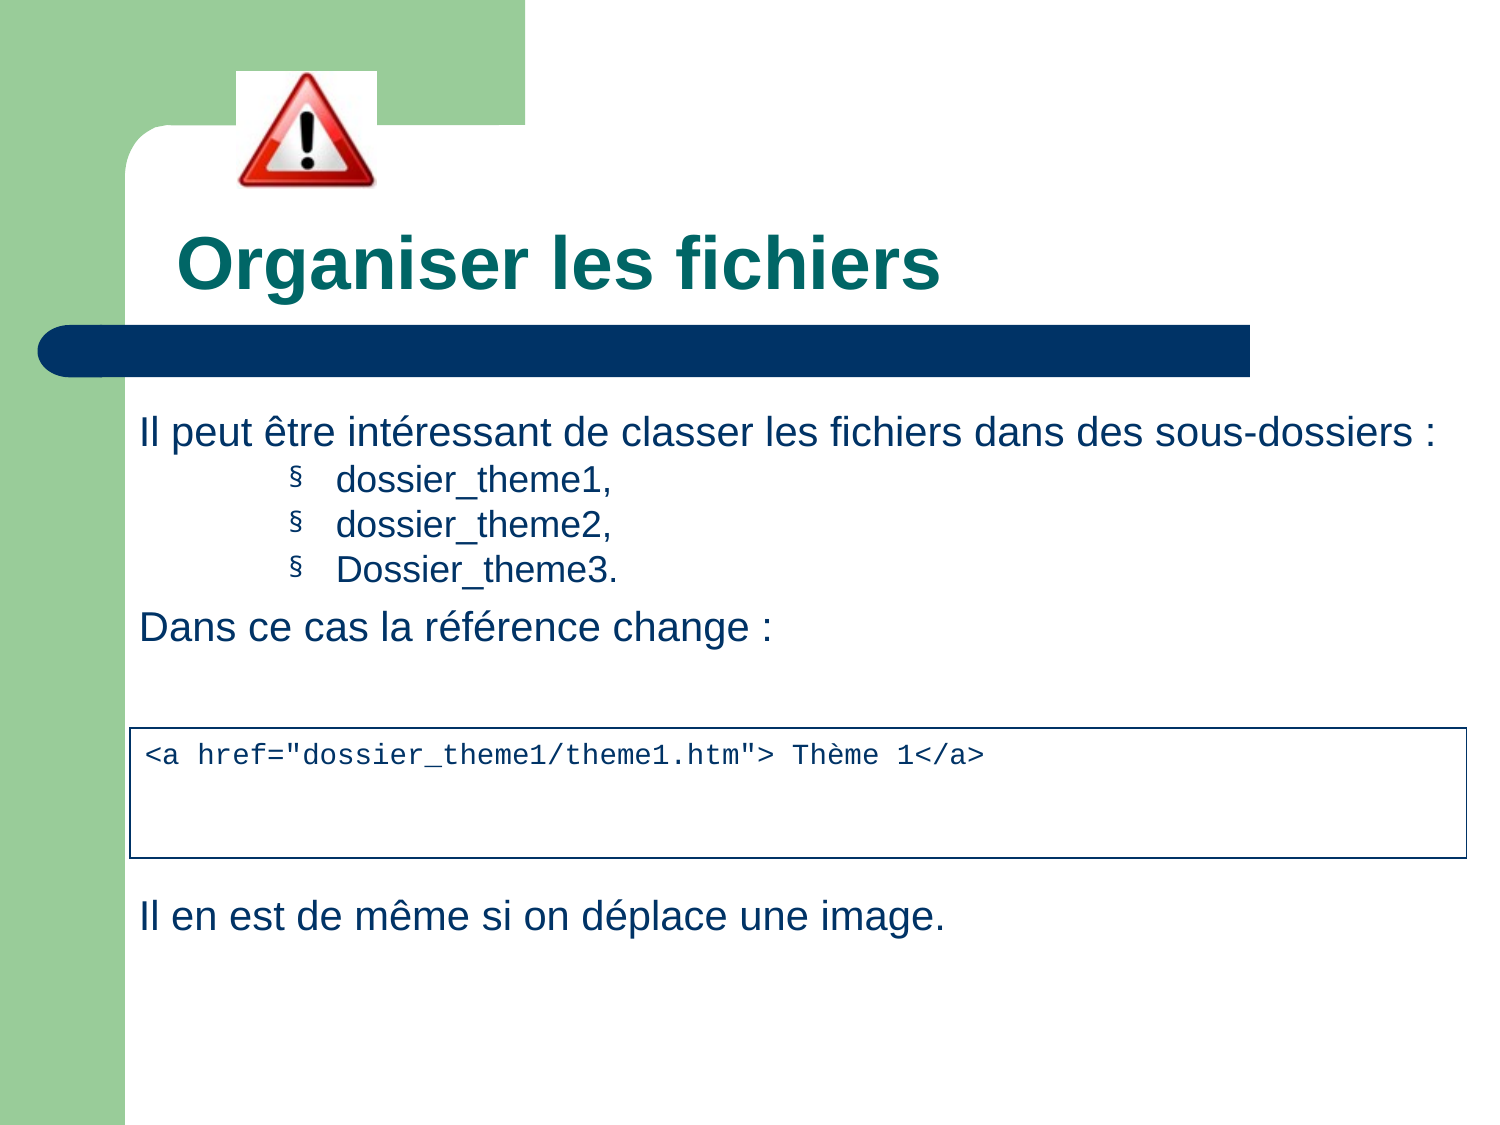

# Organiser les fichiers
Il peut être intéressant de classer les fichiers dans des sous-dossiers :
dossier_theme1,
dossier_theme2,
Dossier_theme3.
Dans ce cas la référence change :
<a href="dossier_theme1/theme1.htm"> Thème 1</a>
Il en est de même si on déplace une image.